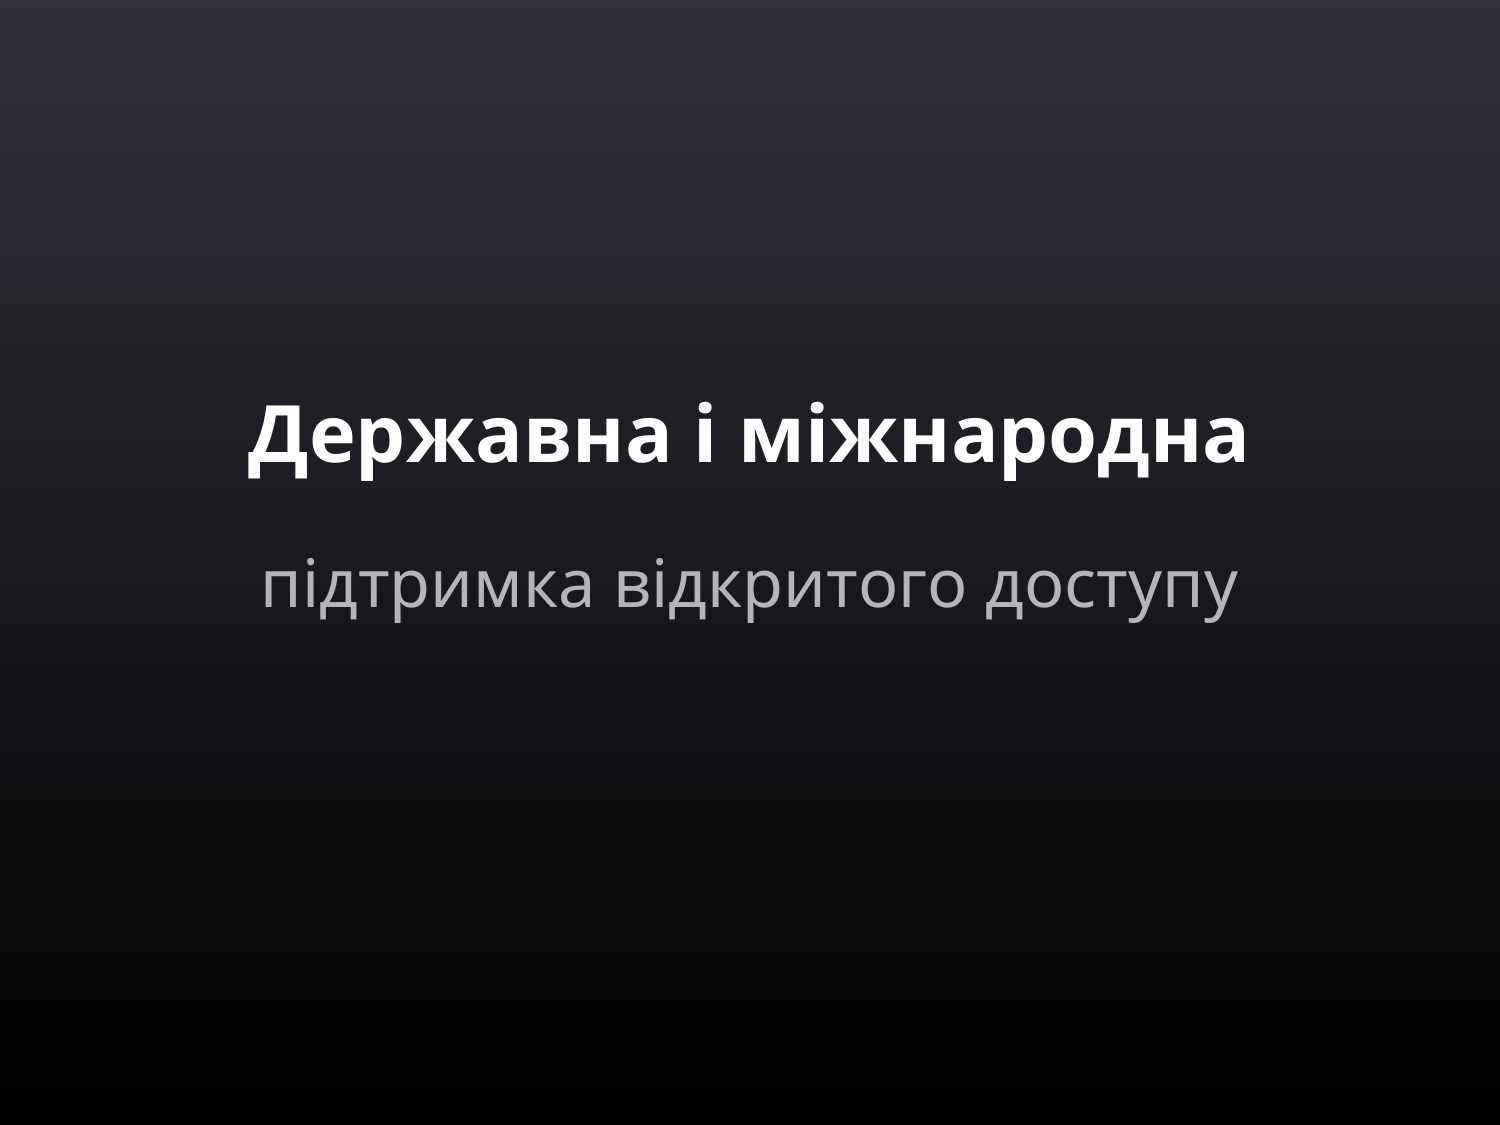

# Державна і міжнародна
підтримка відкритого доступу